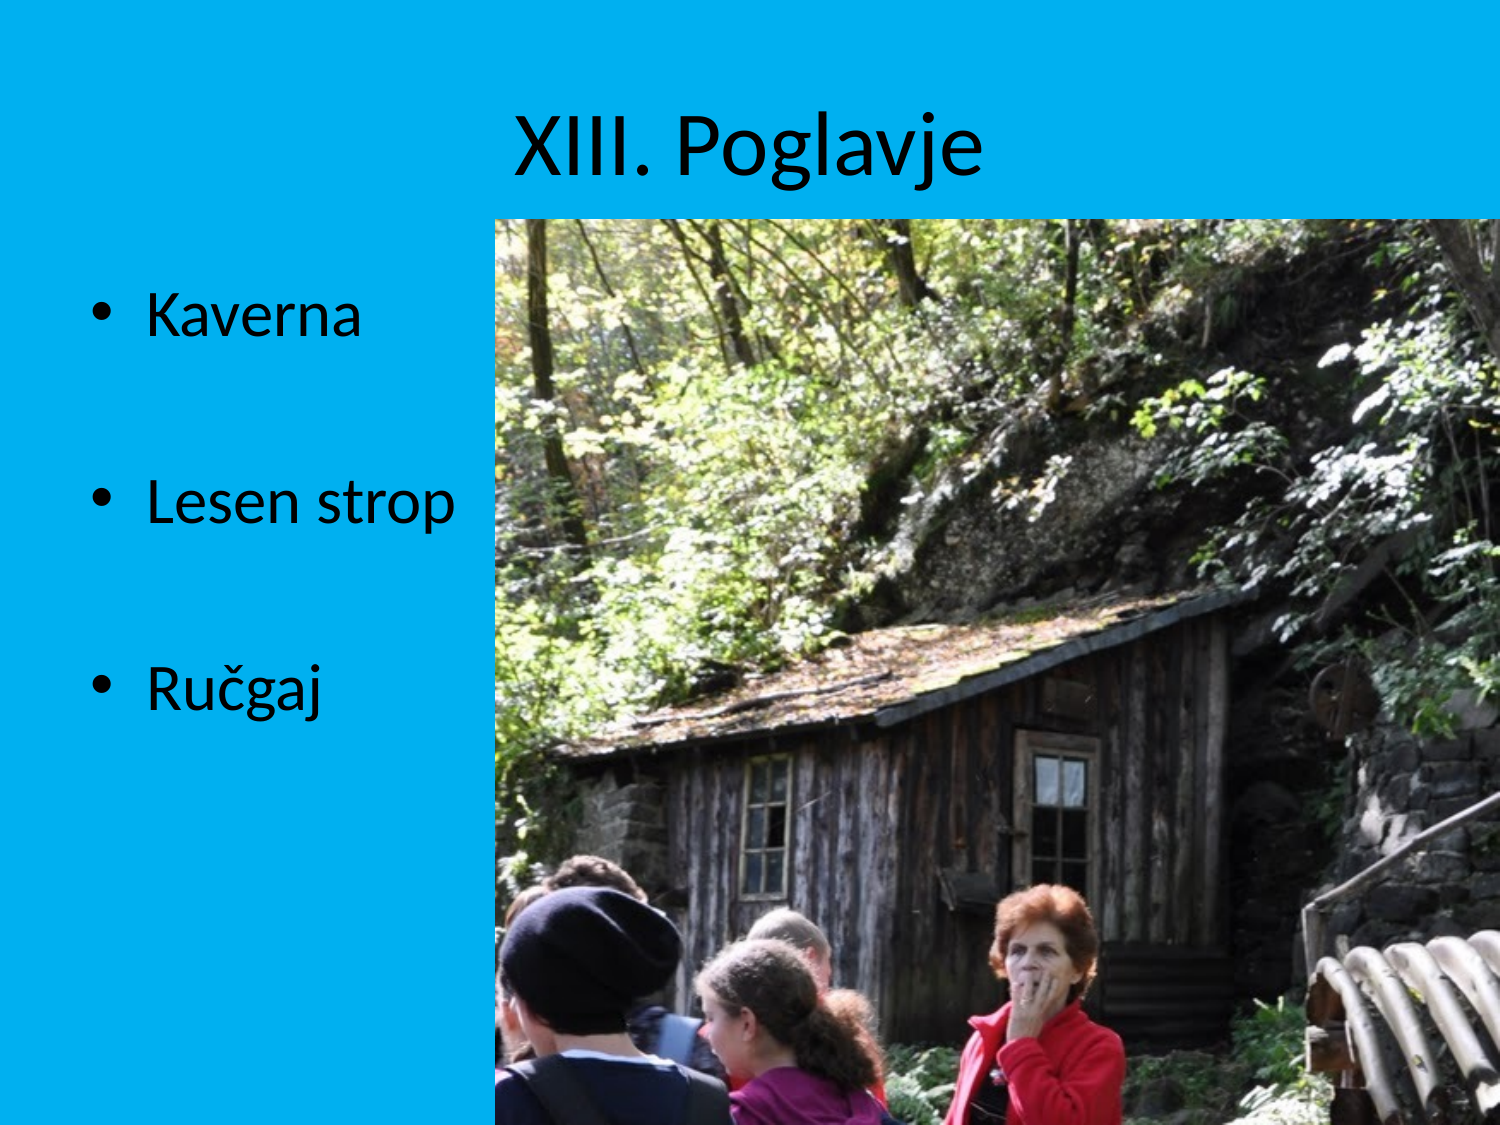

# XIII. Poglavje
Kaverna
Lesen strop
Ručgaj